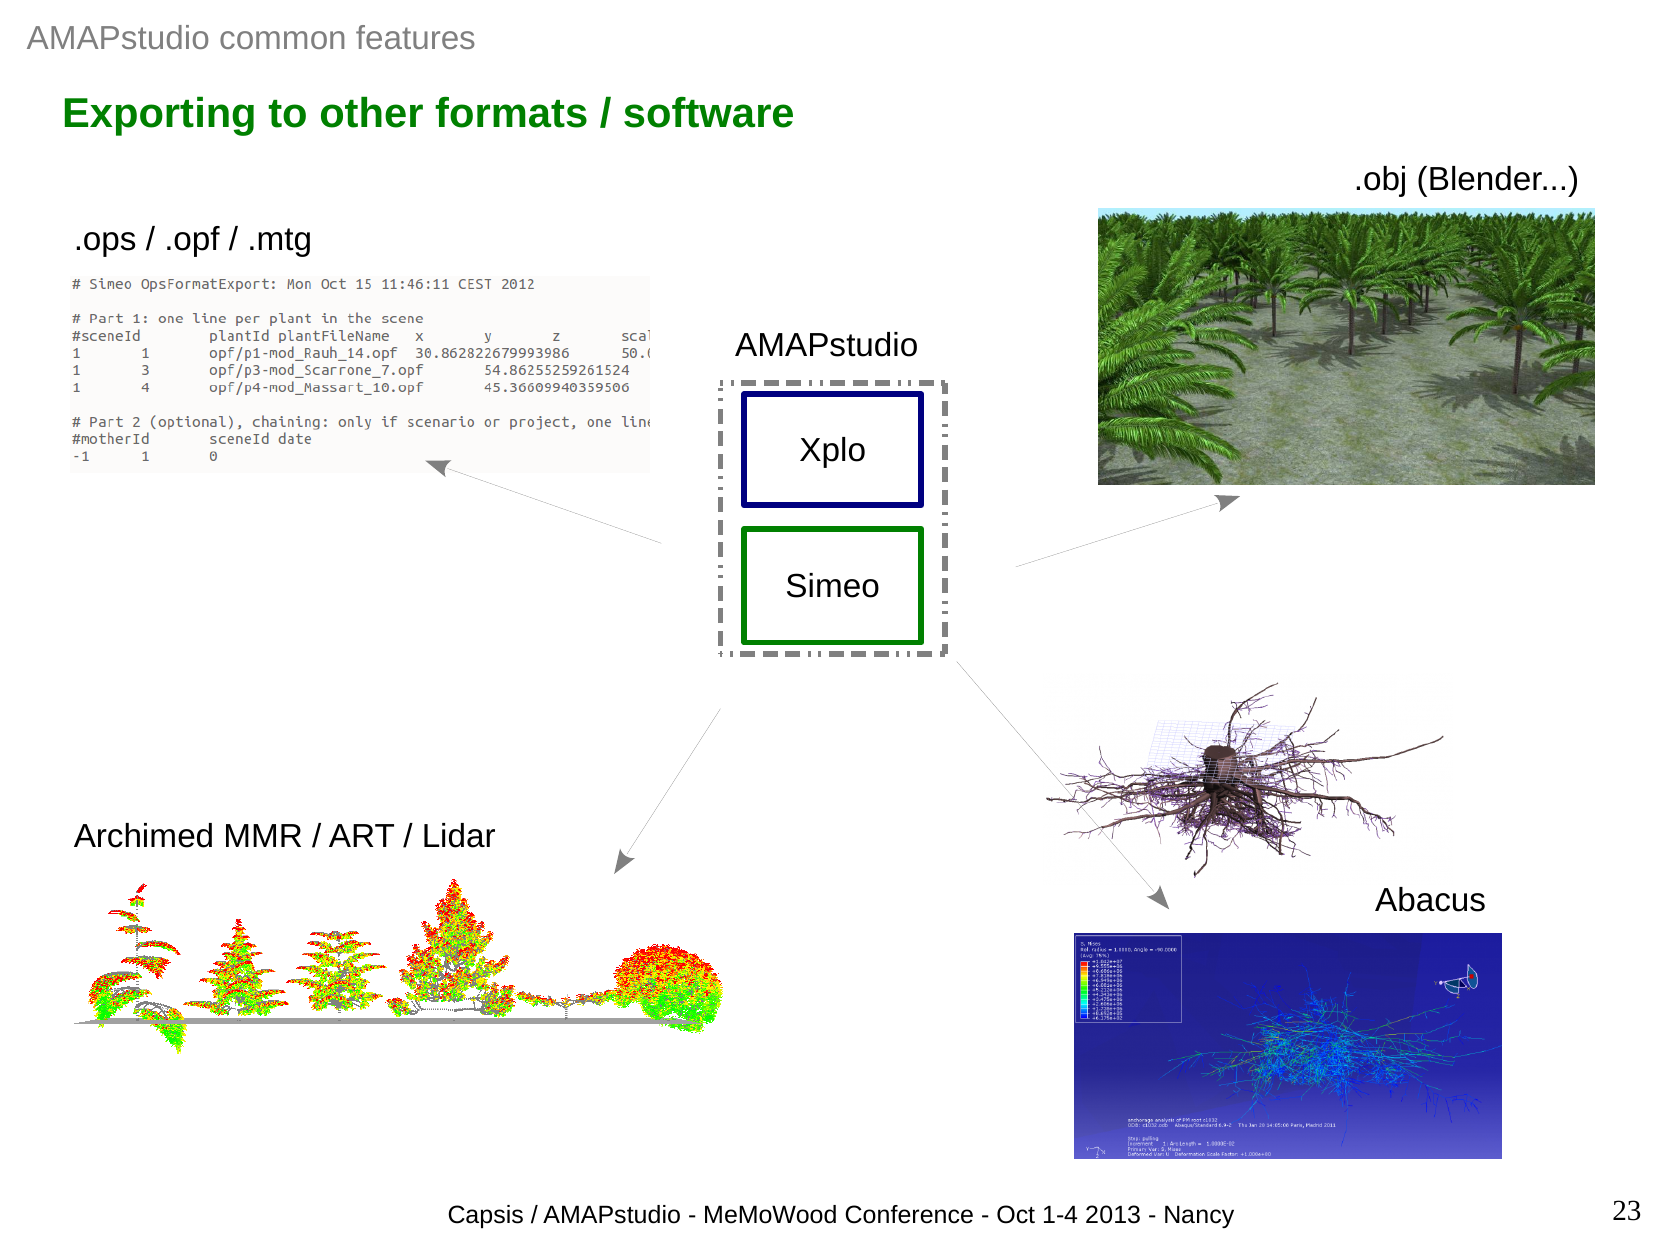

AMAPstudio common features
Exporting to other formats / software
.obj (Blender...)
.ops / .opf / .mtg
AMAPstudio
Xplo
Simeo
Archimed MMR / ART / Lidar
Abacus
Capsis / AMAPstudio - MeMoWood Conference - Oct 1-4 2013 - Nancy